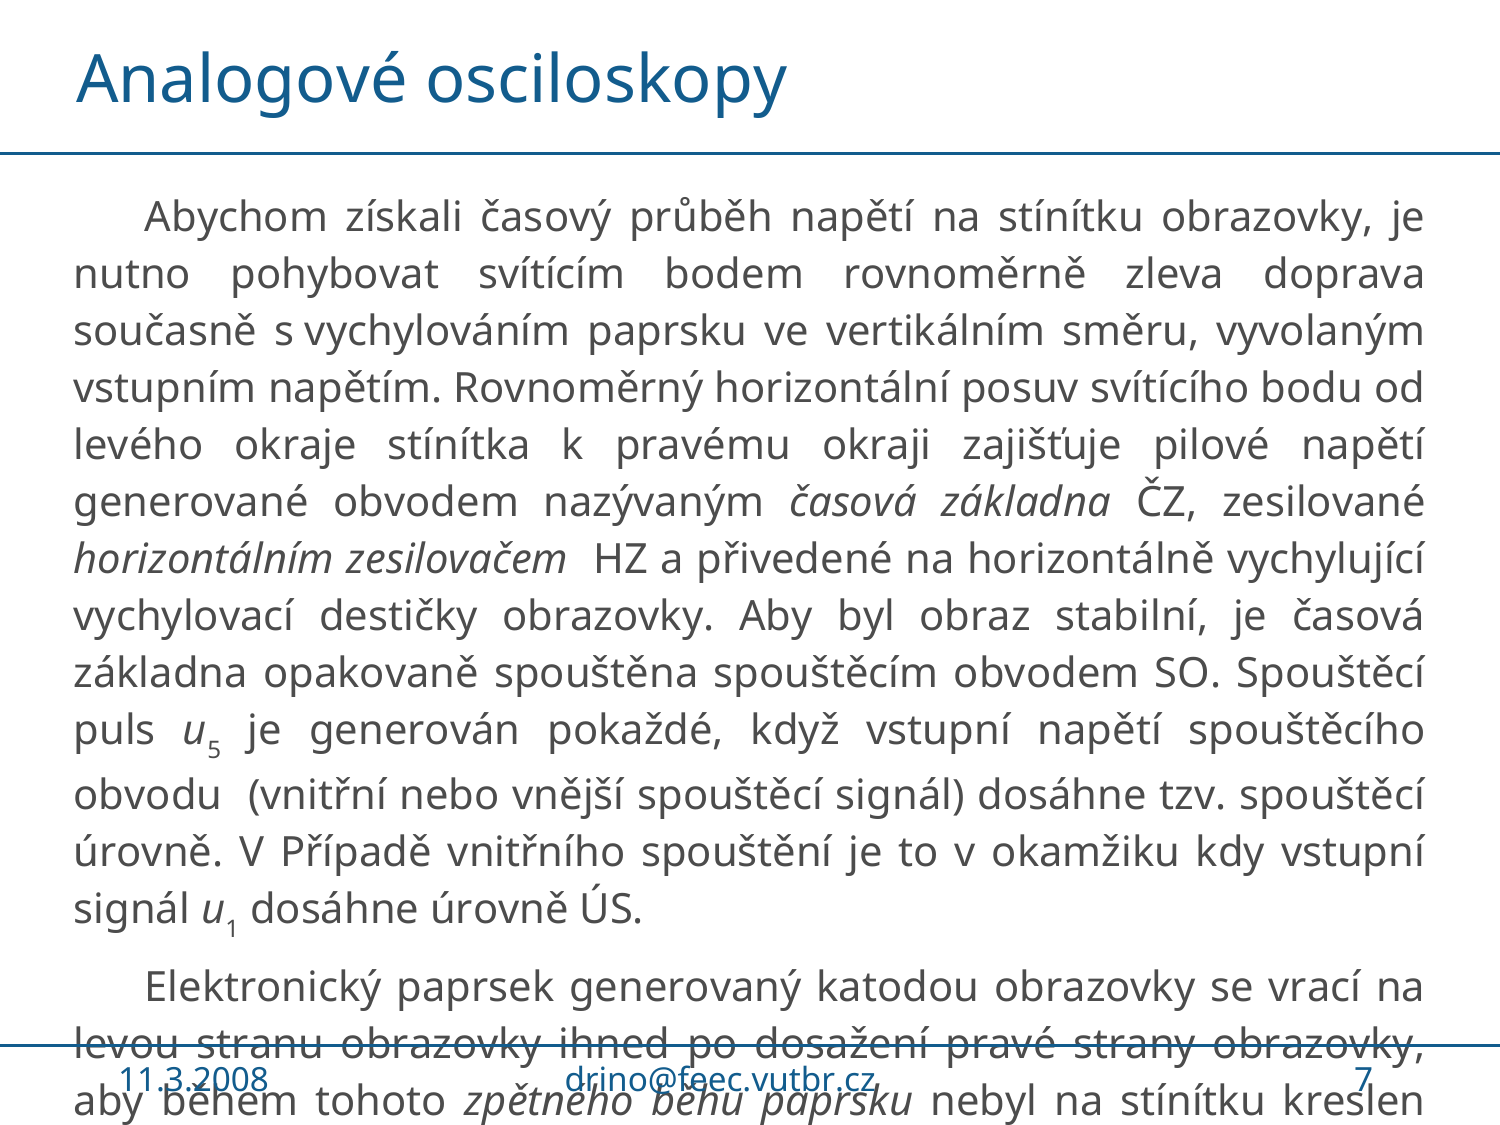

# Analogové osciloskopy
Abychom získali časový průběh napětí na stínítku obrazovky, je nutno pohybovat svítícím bodem rovnoměrně zleva doprava současně s vychylováním paprsku ve vertikálním směru, vyvolaným vstupním napětím. Rovnoměrný horizontální posuv svítícího bodu od levého okraje stínítka k pravému okraji zajišťuje pilové napětí generované obvodem nazývaným časová základna ČZ, zesilované horizontálním zesilovačem HZ a přivedené na horizontálně vychylující vychylovací destičky obrazovky. Aby byl obraz stabilní, je časová základna opakovaně spouštěna spouštěcím obvodem SO. Spouštěcí puls u5 je generován pokaždé, když vstupní napětí spouštěcího obvodu (vnitřní nebo vnější spouštěcí signál) dosáhne tzv. spouštěcí úrovně. V Případě vnitřního spouštění je to v okamžiku kdy vstupní signál u1 dosáhne úrovně ÚS.
Elektronický paprsek generovaný katodou obrazovky se vrací na levou stranu obrazovky ihned po dosažení pravé strany obrazovky, aby během tohoto zpětného běhu paprsku nebyl na stínítku kreslen záznam, pouští se paprsek přes mřížku obrazovky pouze v době tzv. přímého
11.3.2008
drino@feec.vutbr.cz